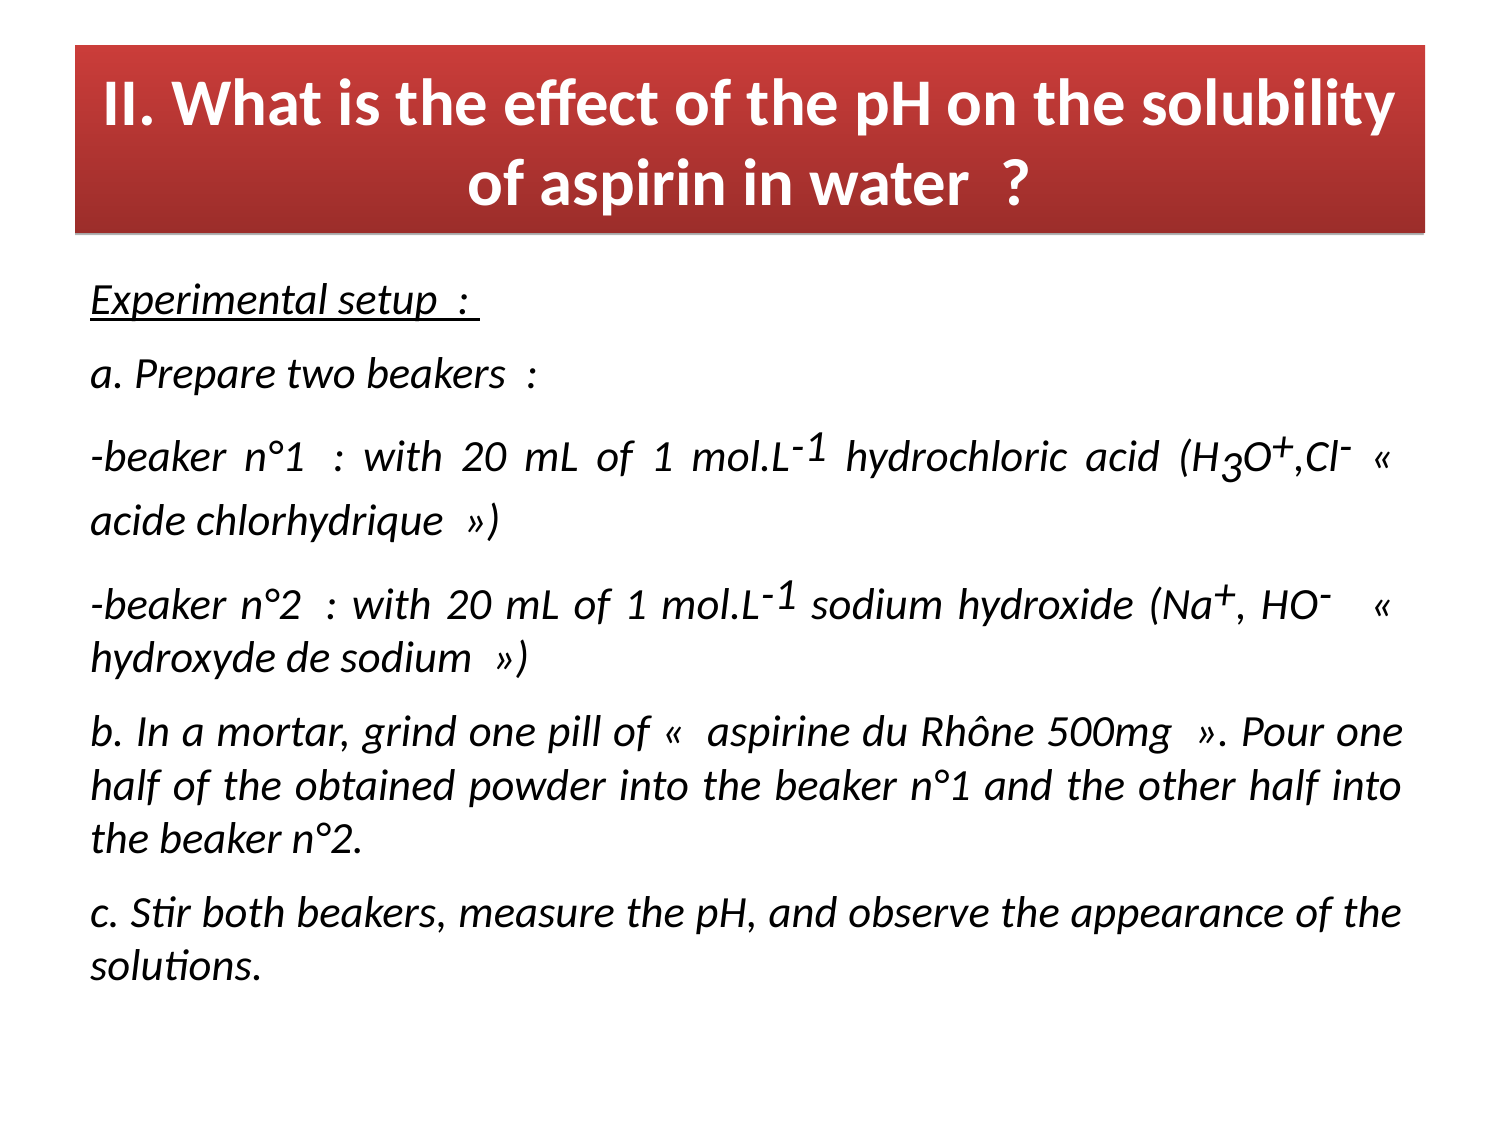

# II. What is the effect of the pH on the solubility of aspirin in water  ?
Experimental setup  :
a. Prepare two beakers  :
-beaker n°1  : with 20 mL of 1 mol.L-1 hydrochloric acid (H3O+,Cl- «  acide chlorhydrique  »)
-beaker n°2  : with 20 mL of 1 mol.L-1 sodium hydroxide (Na+, HO-  «  hydroxyde de sodium  »)
b. In a mortar, grind one pill of «  aspirine du Rhône 500mg  ». Pour one half of the obtained powder into the beaker n°1 and the other half into the beaker n°2.
c. Stir both beakers, measure the pH, and observe the appearance of the solutions.